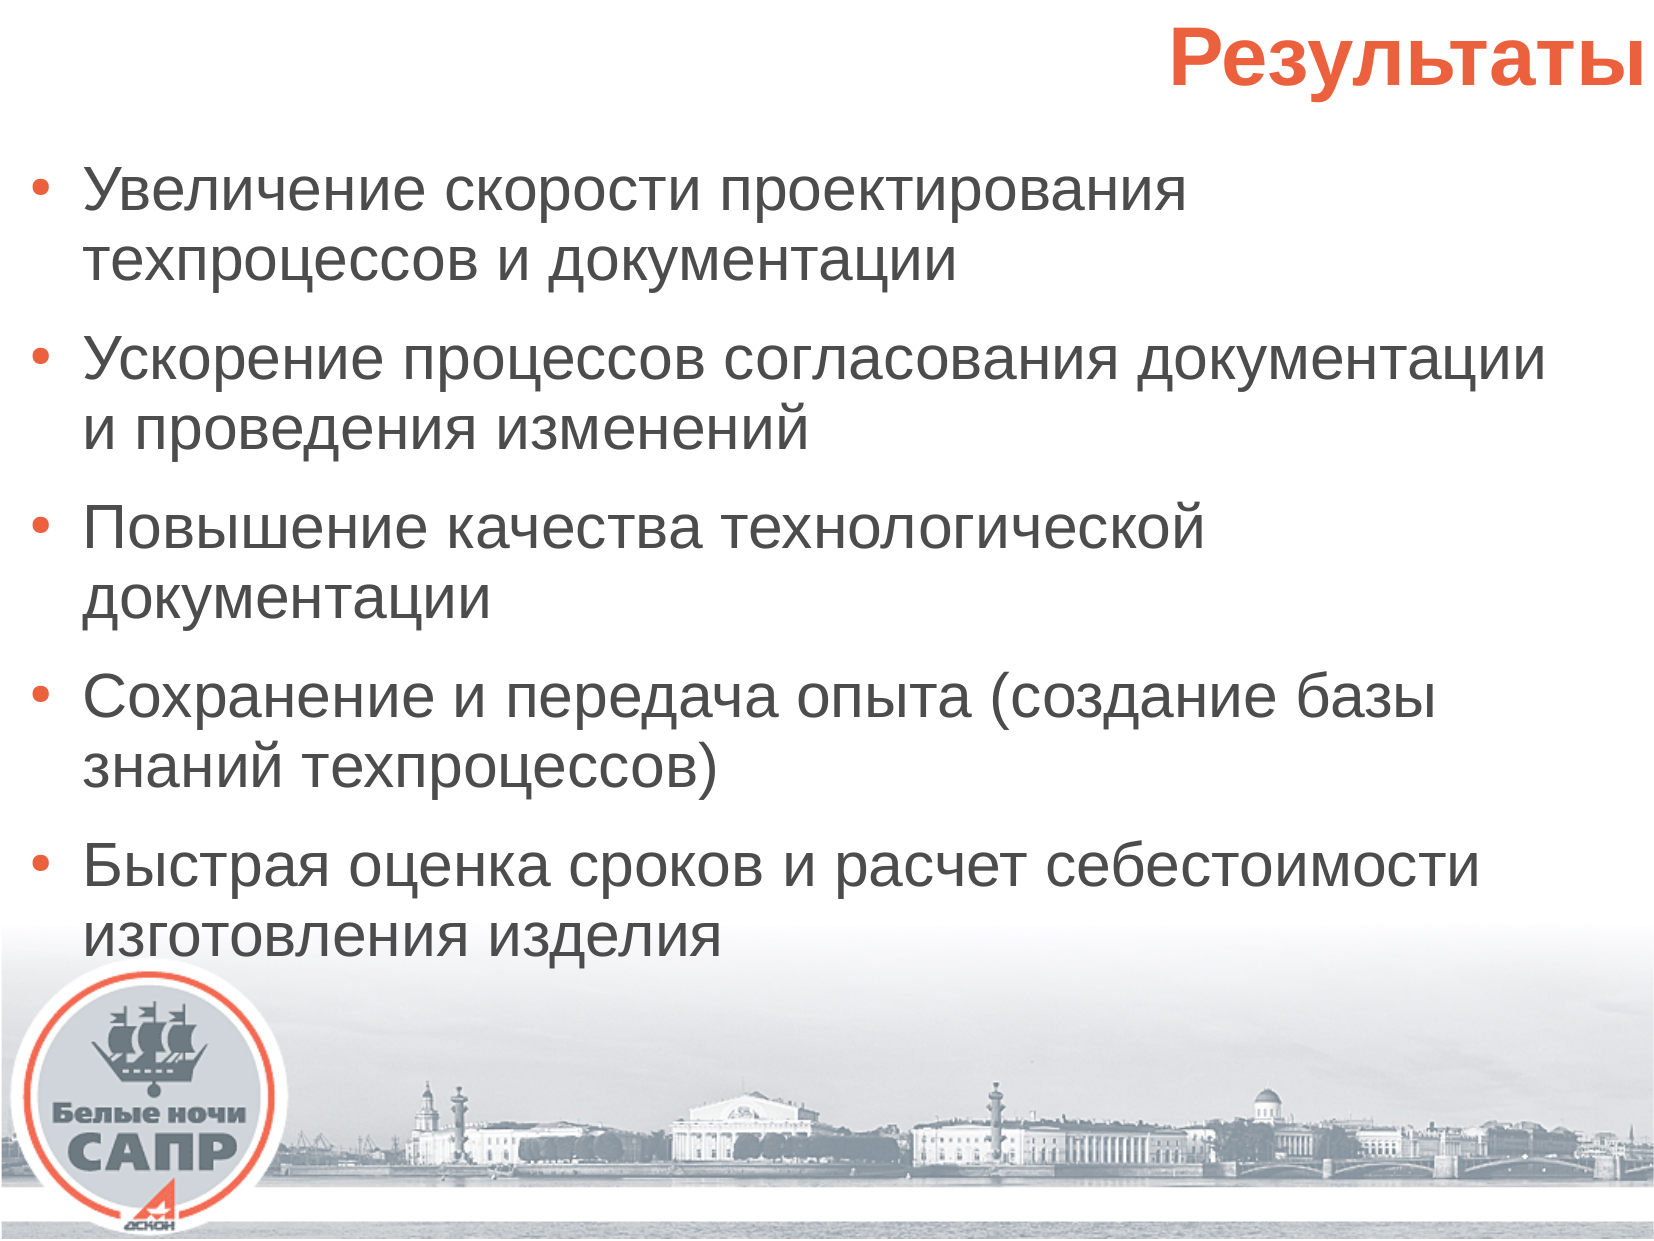

Результаты
# Увеличение скорости проектирования техпроцессов и документации
Ускорение процессов согласования документации и проведения изменений
Повышение качества технологической документации
Сохранение и передача опыта (создание базы знаний техпроцессов)
Быстрая оценка сроков и расчет себестоимости изготовления изделия